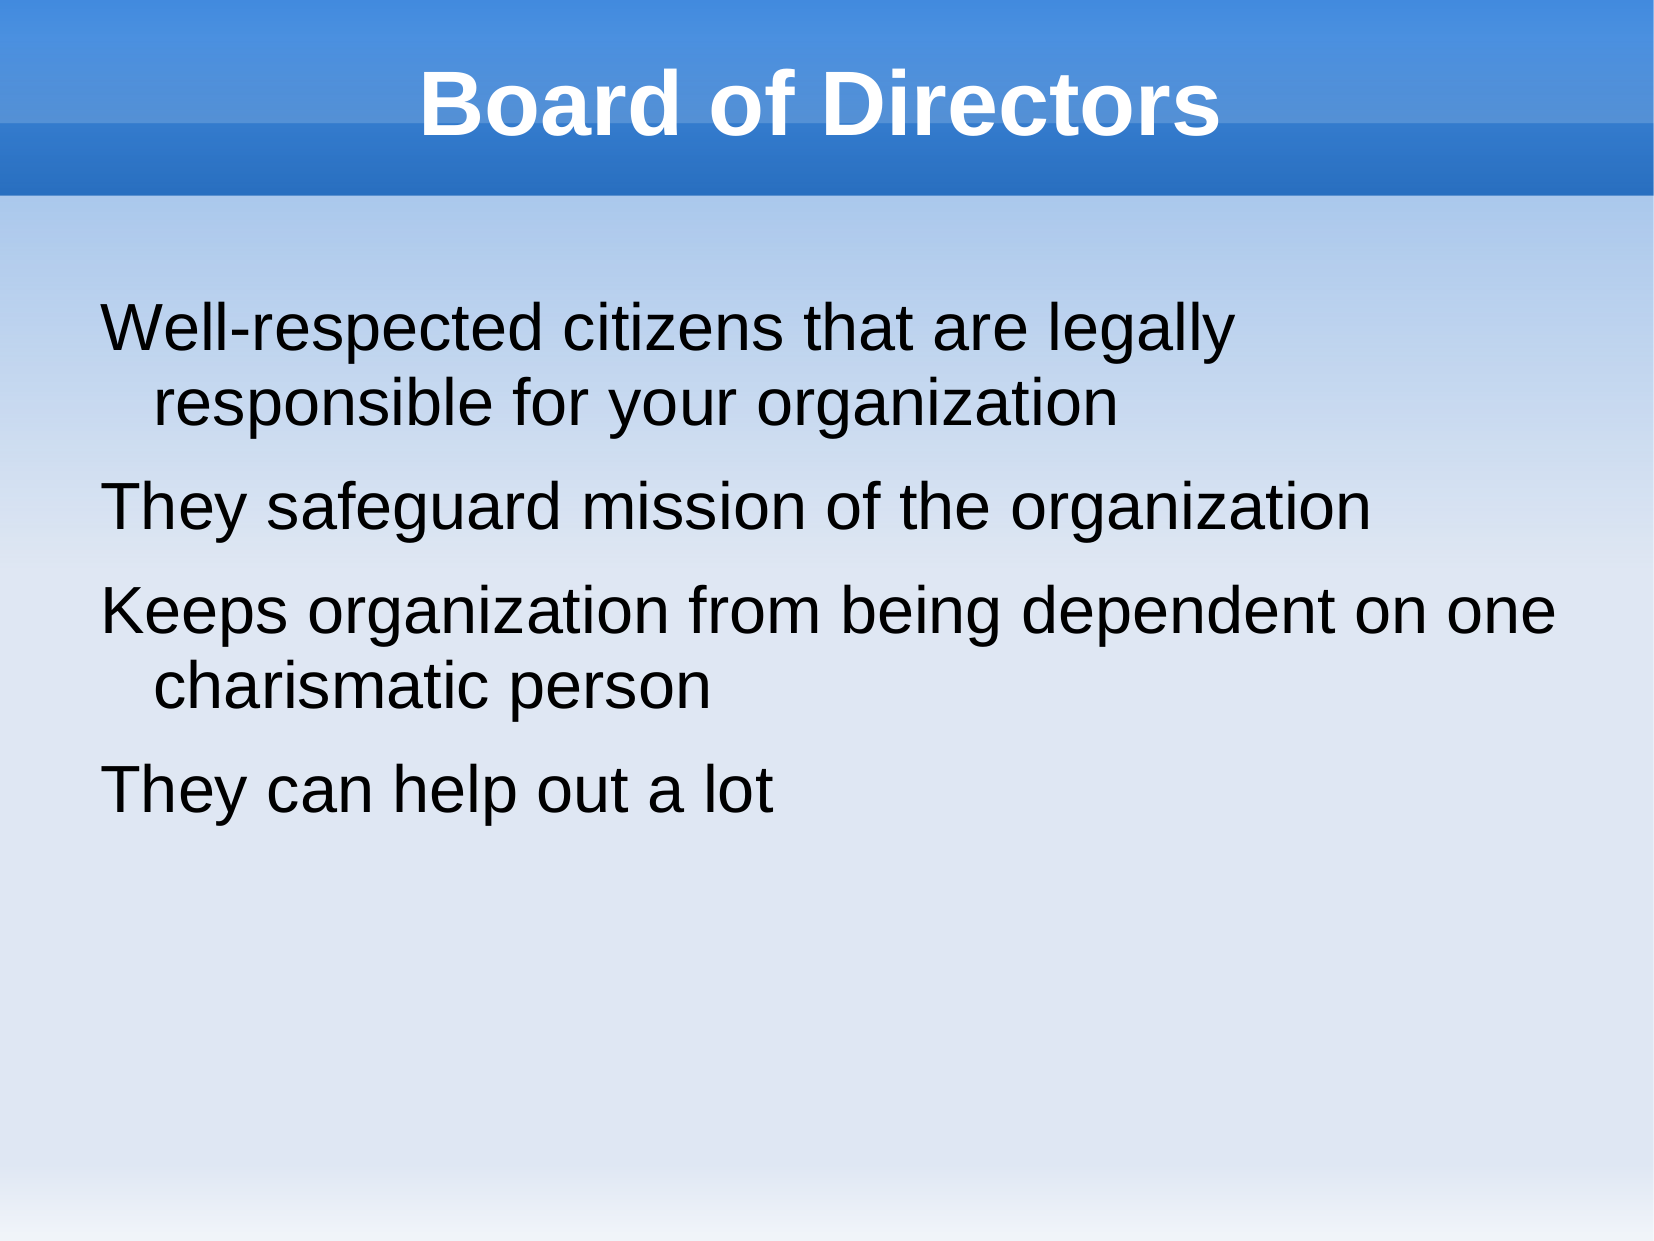

# Board of Directors
Well-respected citizens that are legally responsible for your organization
They safeguard mission of the organization
Keeps organization from being dependent on one charismatic person
They can help out a lot